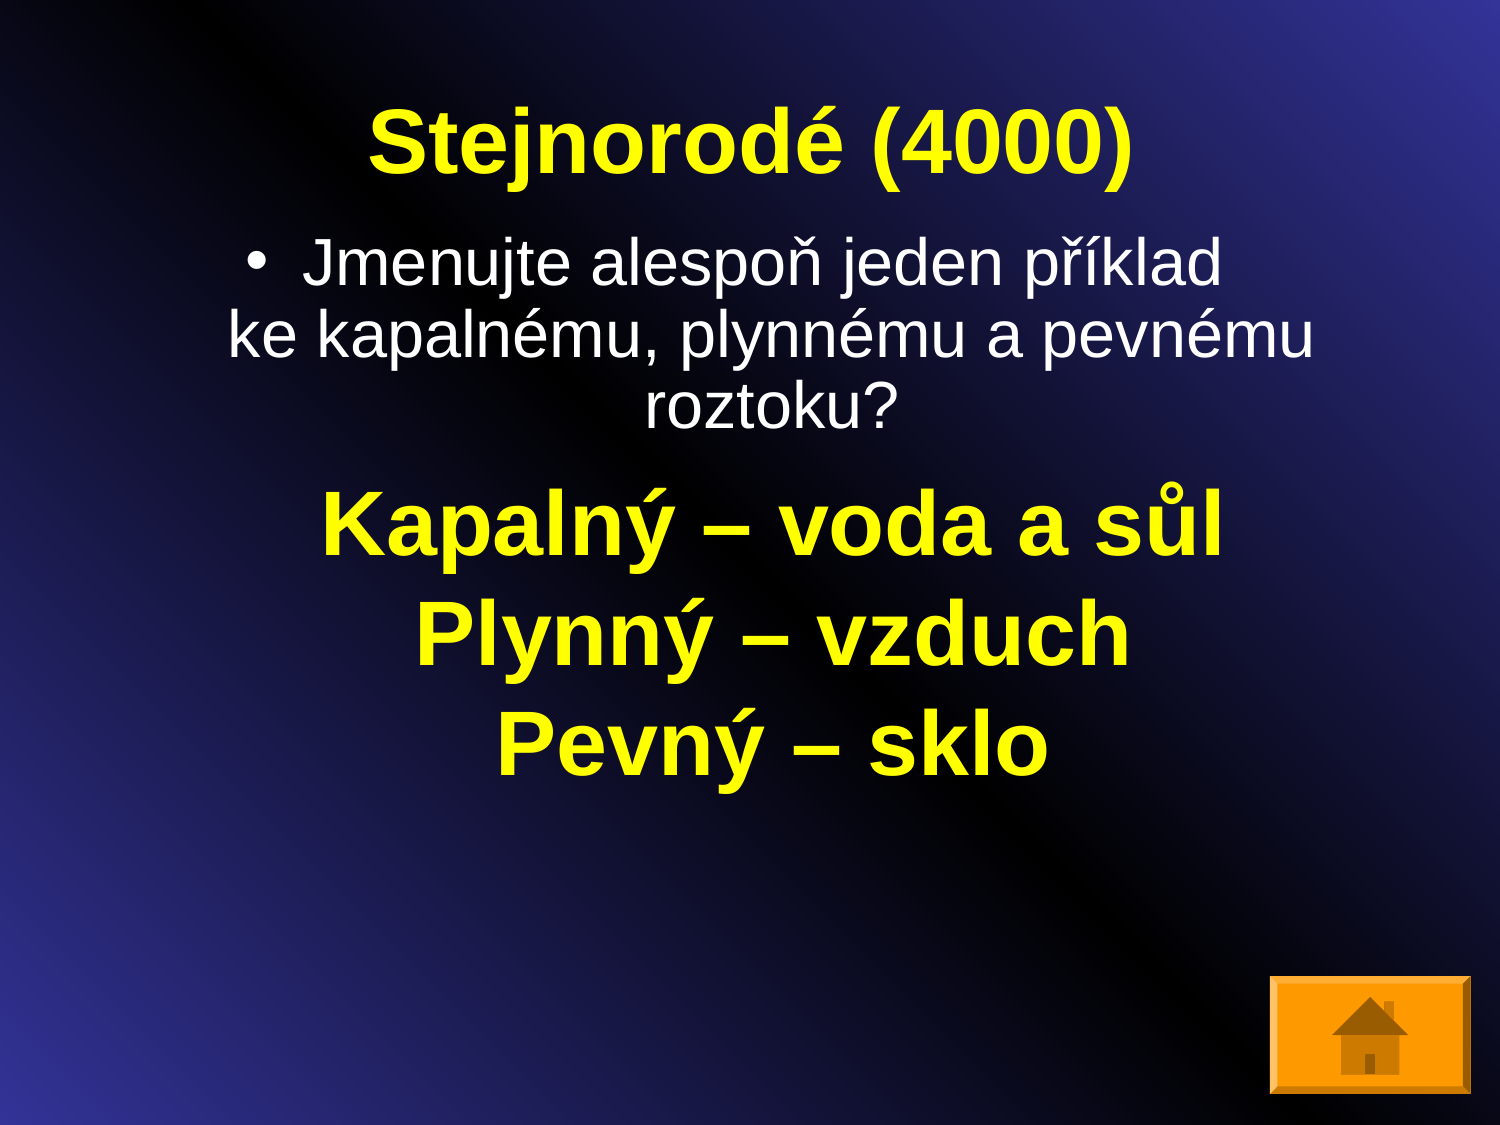

# Stejnorodé (4000)
Jmenujte alespoň jeden příklad
ke kapalnému, plynnému a pevnému roztoku?
Kapalný – voda a sůl
Plynný – vzduch
Pevný – sklo